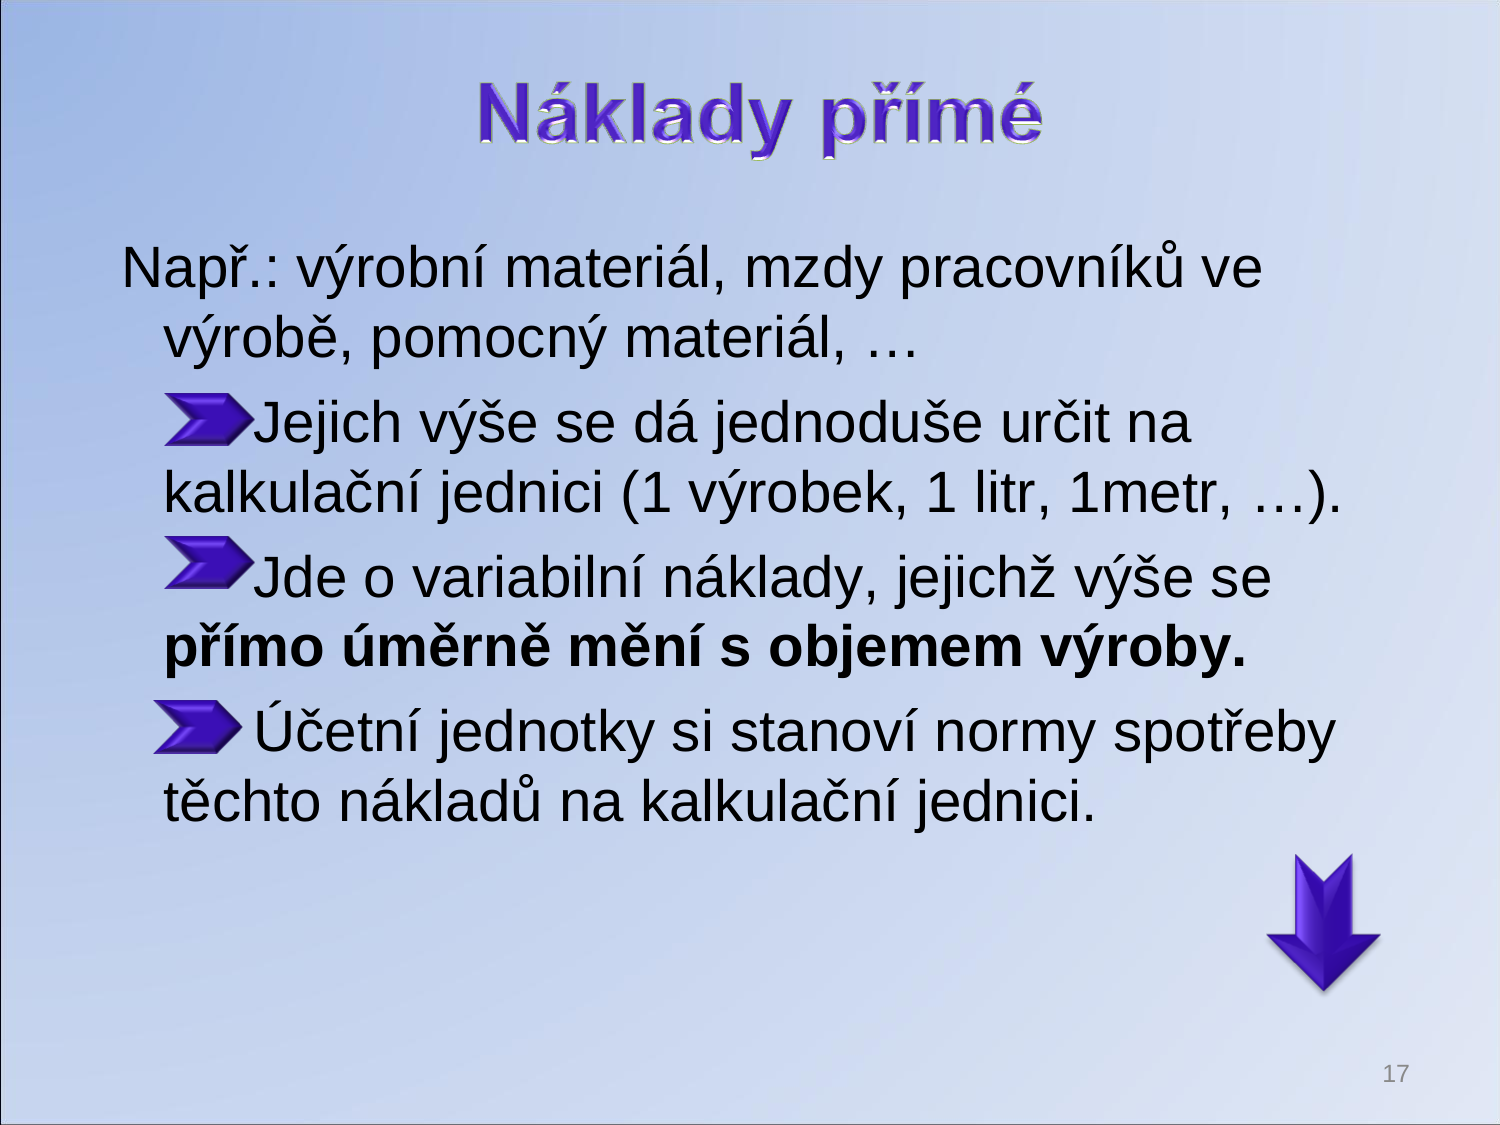

# Např.: výrobní materiál, mzdy pracovníků ve výrobě, pomocný materiál, …
		Jejich výše se dá jednoduše určit na kalkulační jednici (1 výrobek, 1 litr, 1metr, …).
		Jde o variabilní náklady, jejichž výše se přímo úměrně mění s objemem výroby.
		Účetní jednotky si stanoví normy spotřeby těchto nákladů na kalkulační jednici.